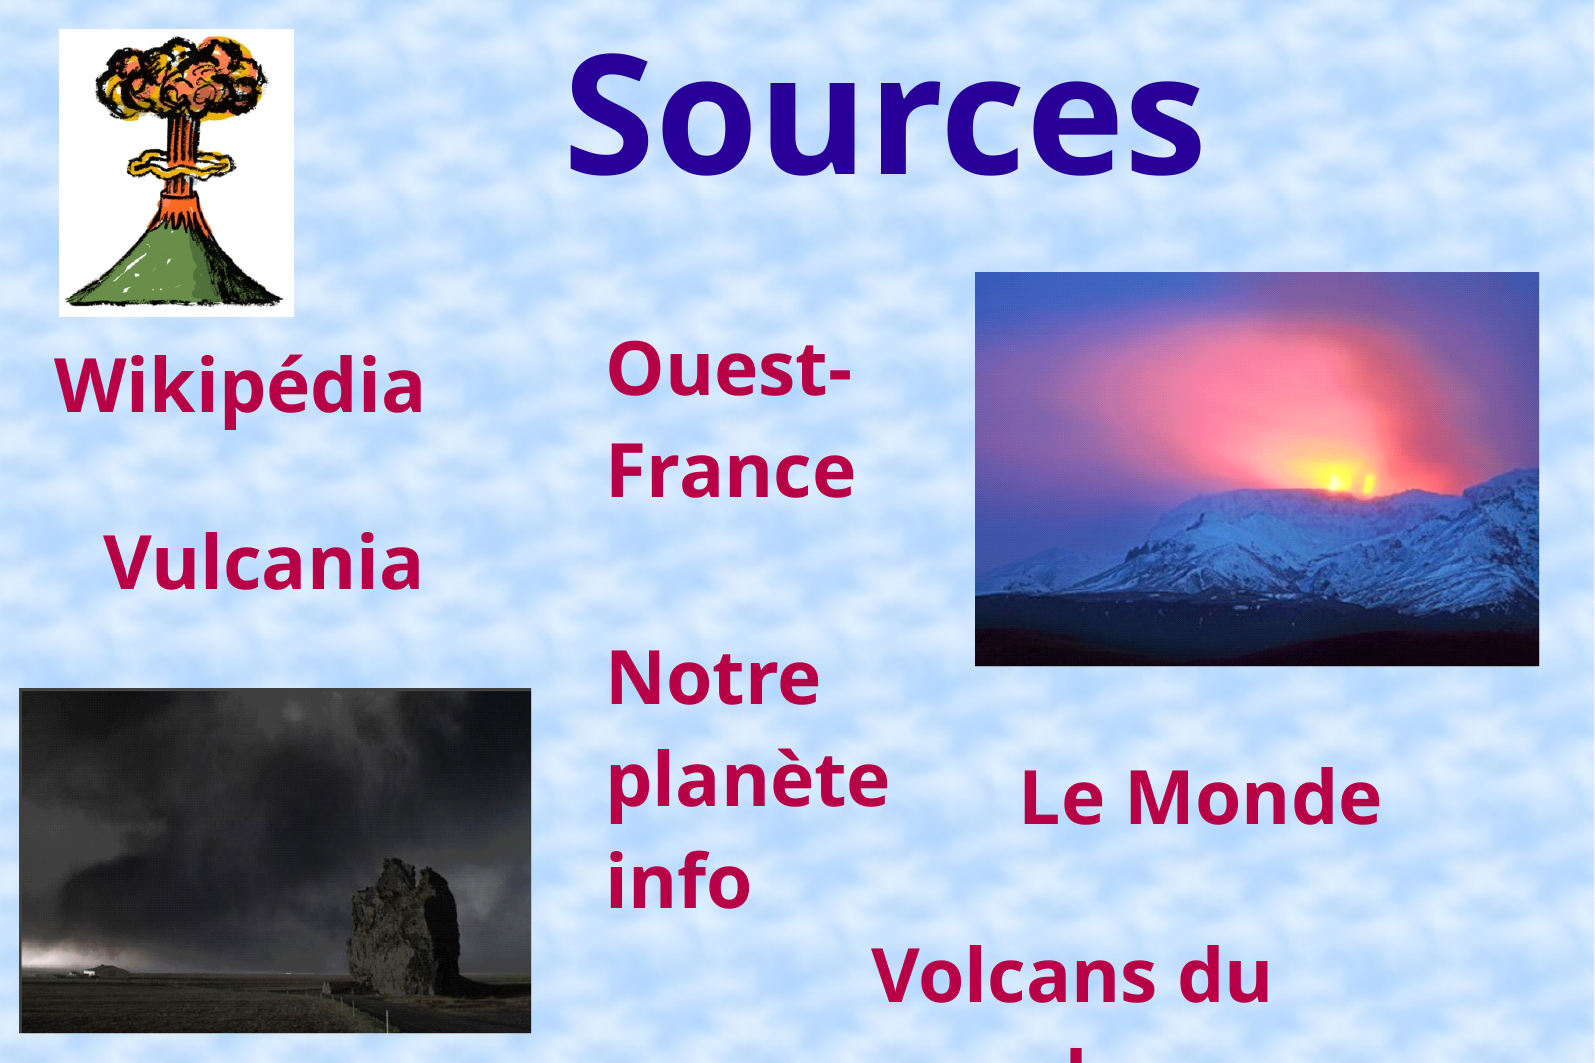

Sources
Ouest-France
Wikipédia
Vulcania
Notre planète info
Le Monde
Volcans du monde